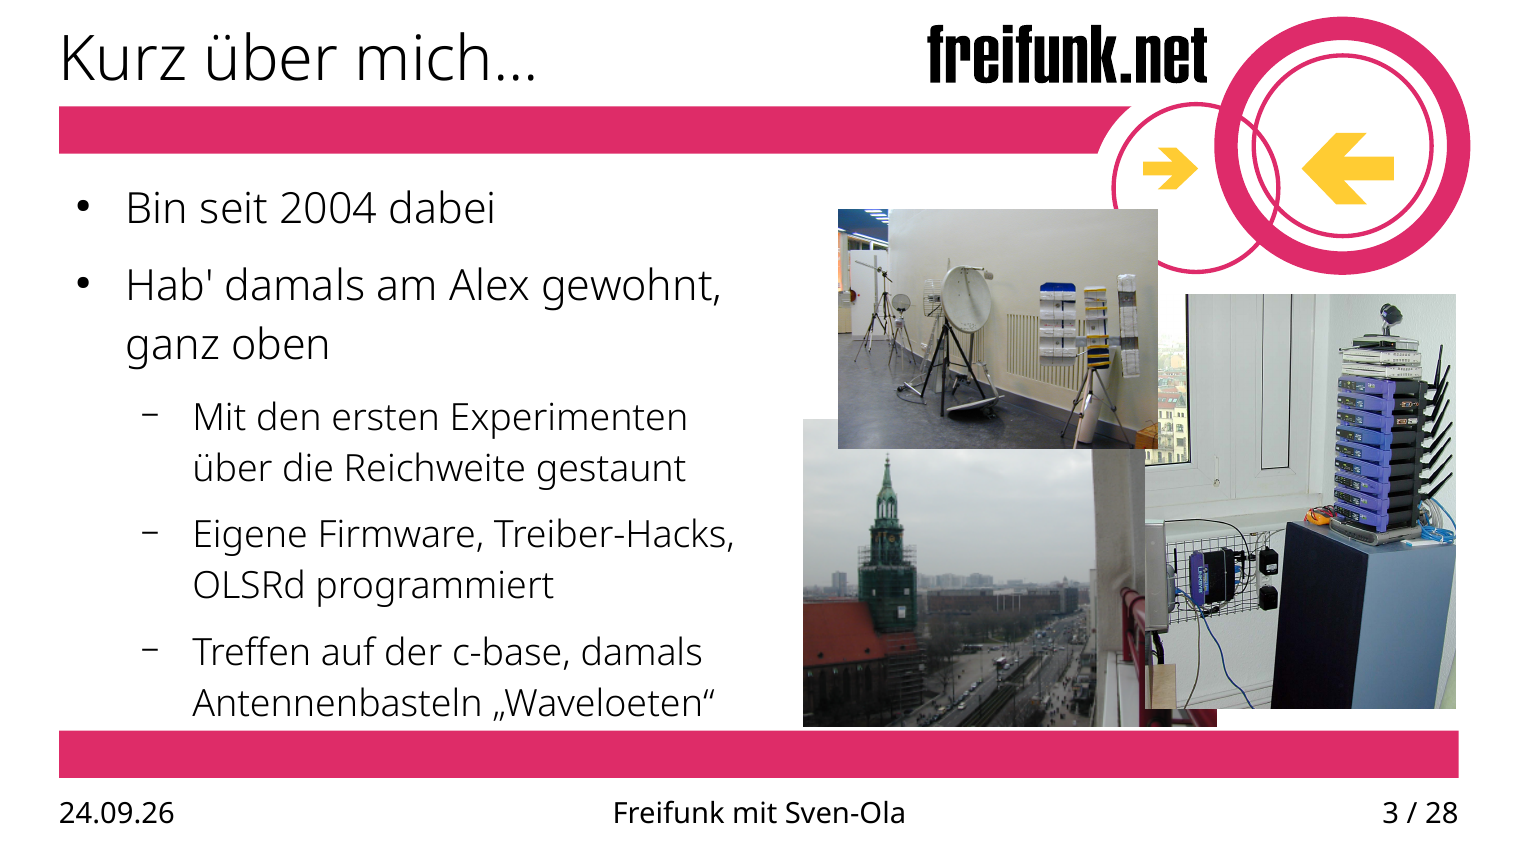

# Kurz über mich...
Bin seit 2004 dabei
Hab' damals am Alex gewohnt, ganz oben
Mit den ersten Experimenten über die Reichweite gestaunt
Eigene Firmware, Treiber-Hacks, OLSRd programmiert
Treffen auf der c-base, damals Antennenbasteln „Waveloeten“
Freifunk mit Sven-Ola
3